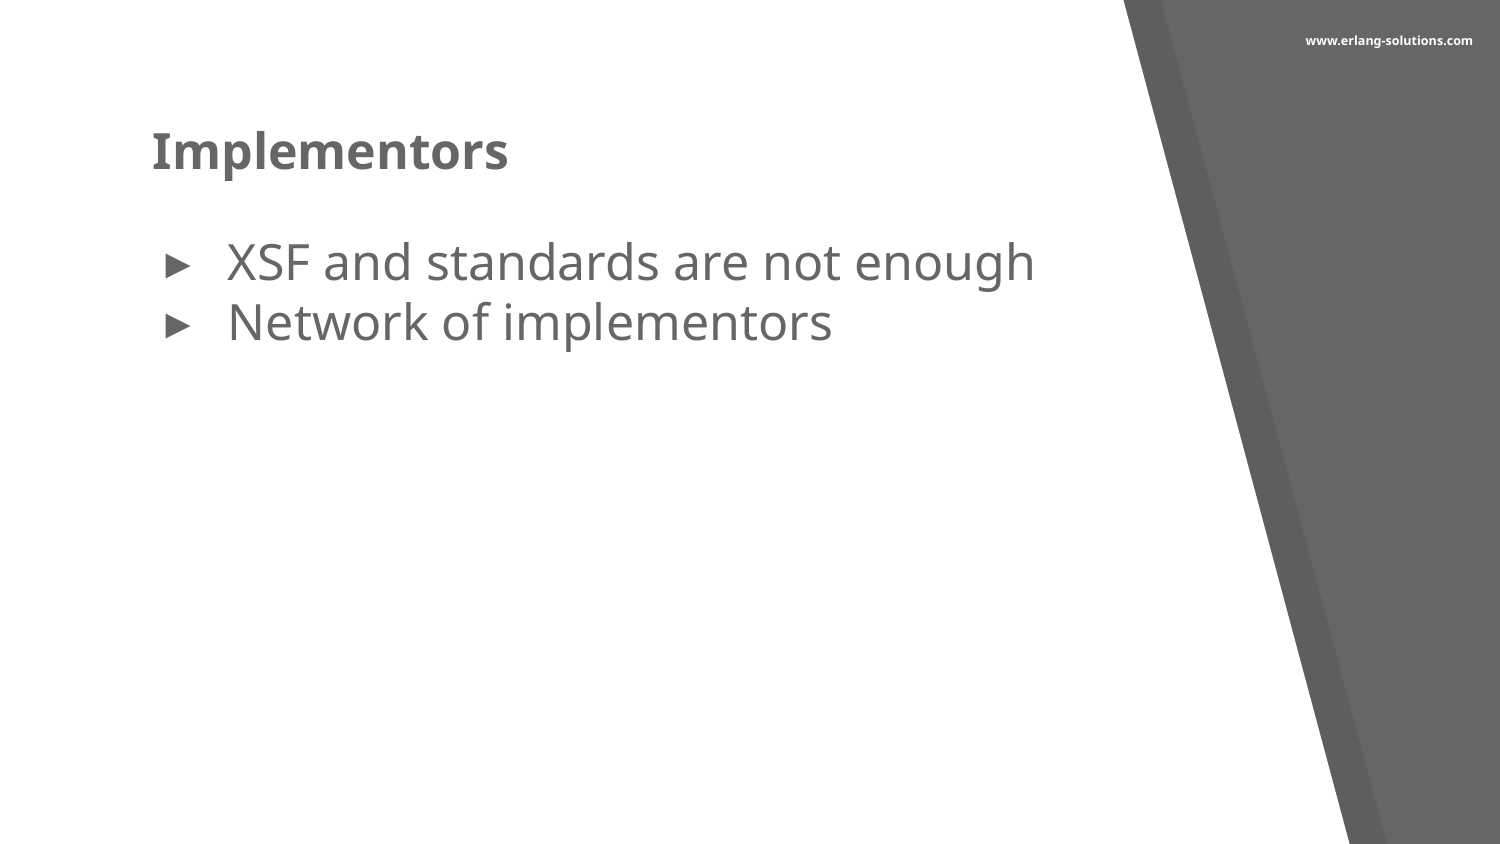

Implementors
# XSF and standards are not enough
Network of implementors